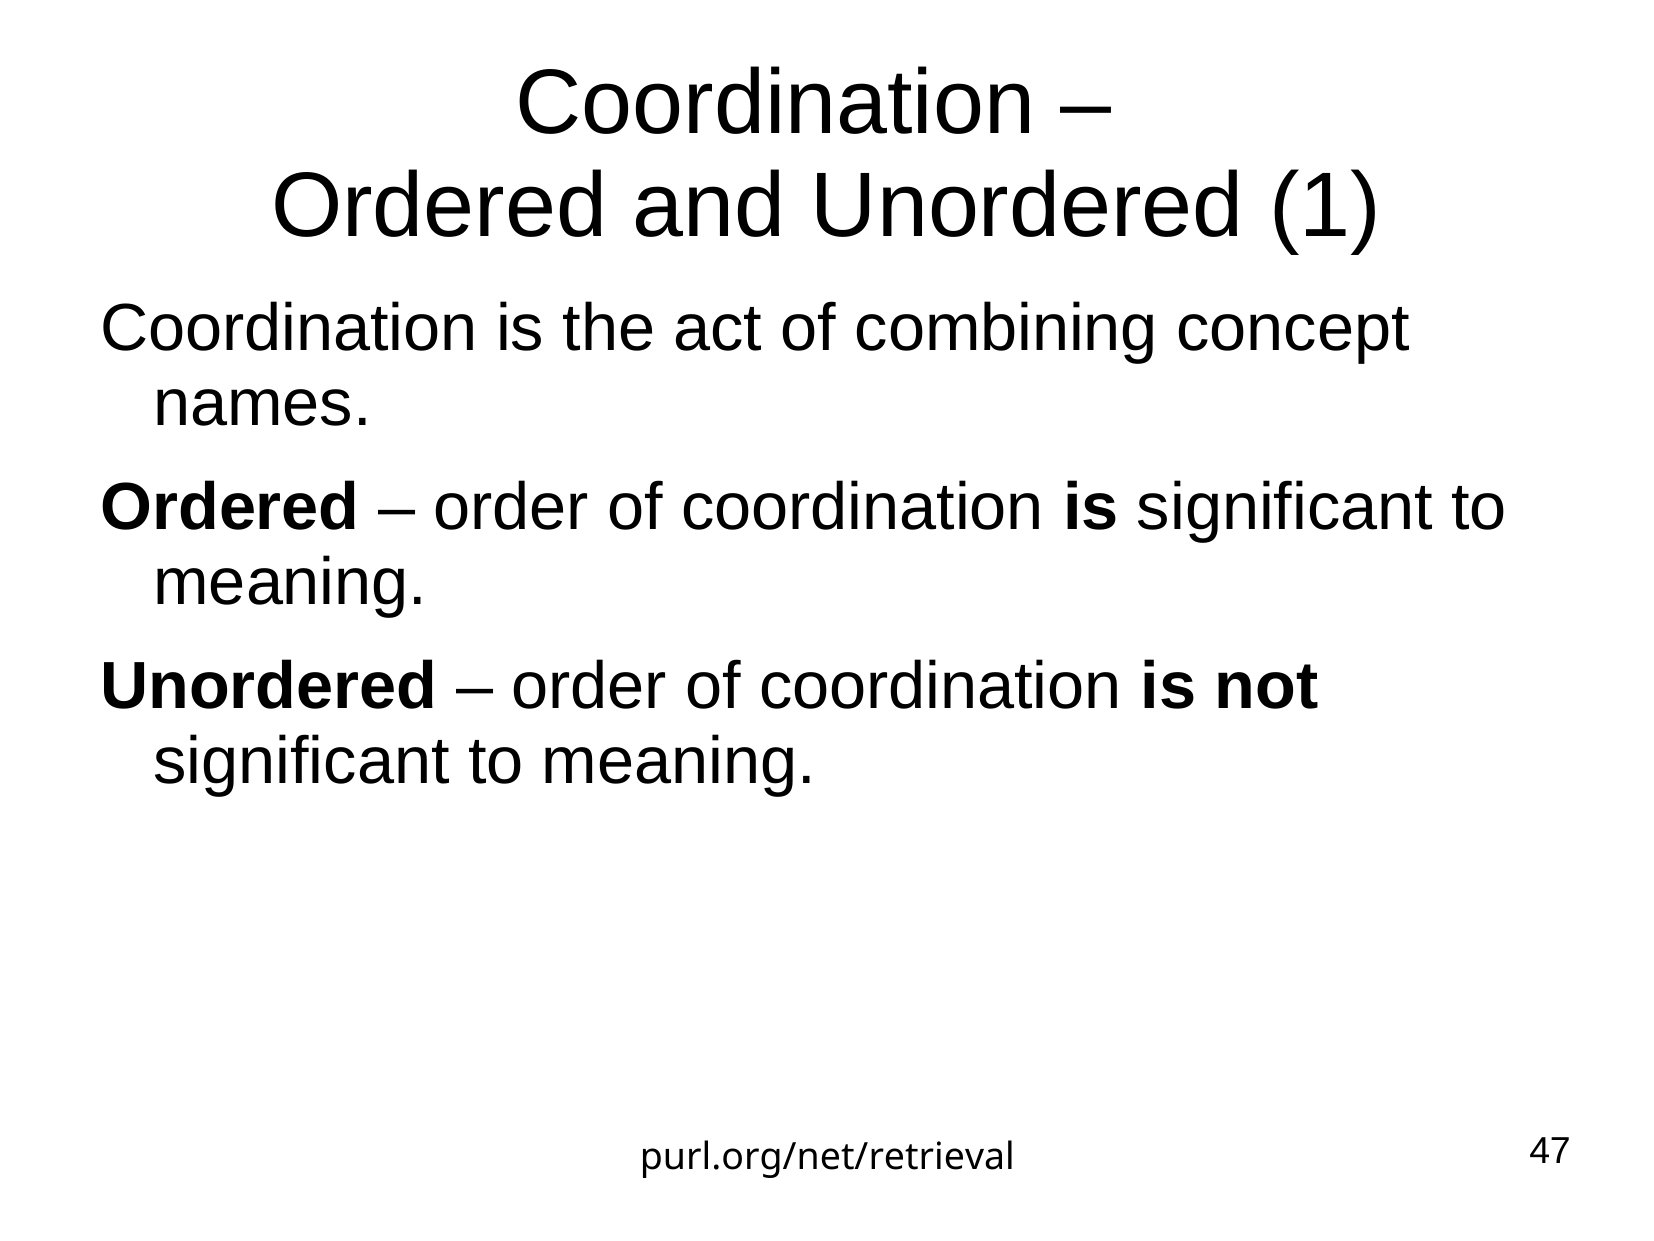

# Coordination – Ordered and Unordered (1)
Coordination is the act of combining concept names.
Ordered – order of coordination is significant to meaning.
Unordered – order of coordination is not significant to meaning.
purl.org/net/retrieval
47